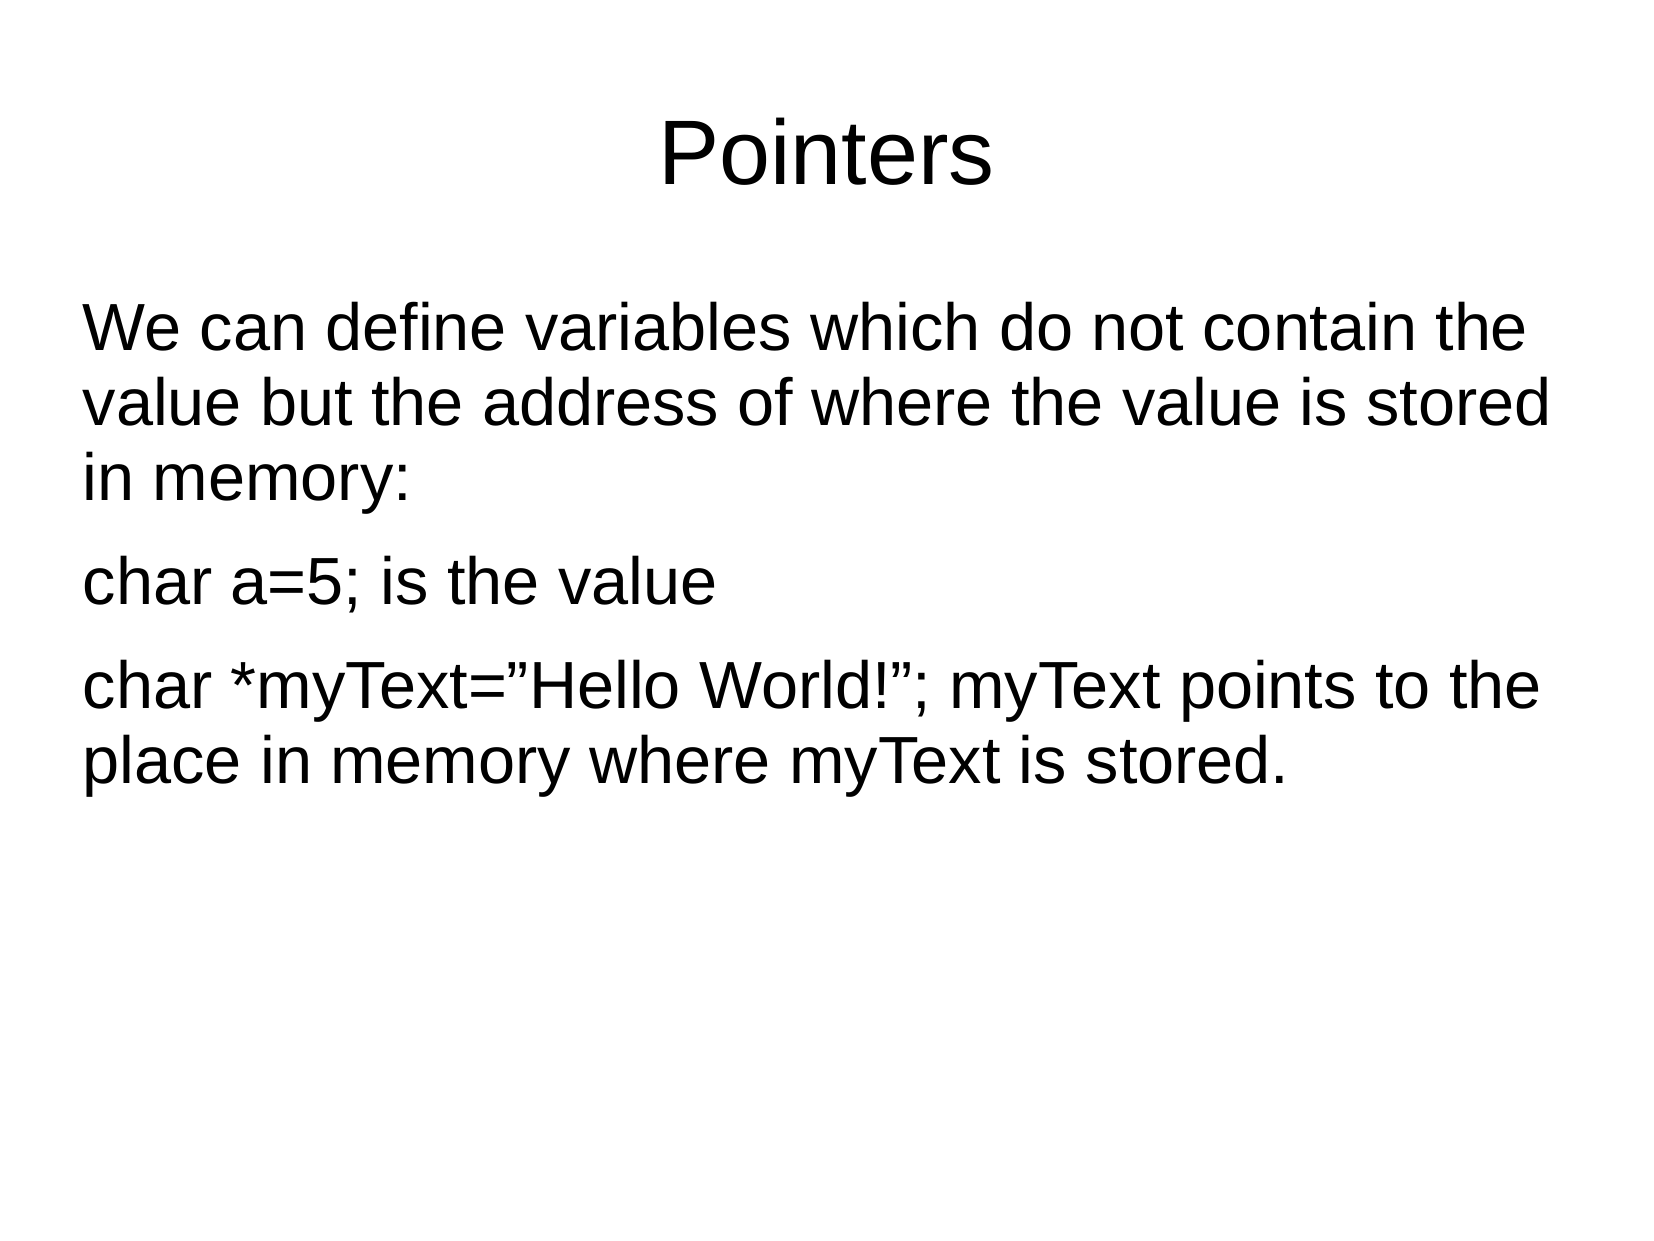

# Pointers
We can define variables which do not contain the value but the address of where the value is stored in memory:
char a=5; is the value
char *myText=”Hello World!”; myText points to the place in memory where myText is stored.